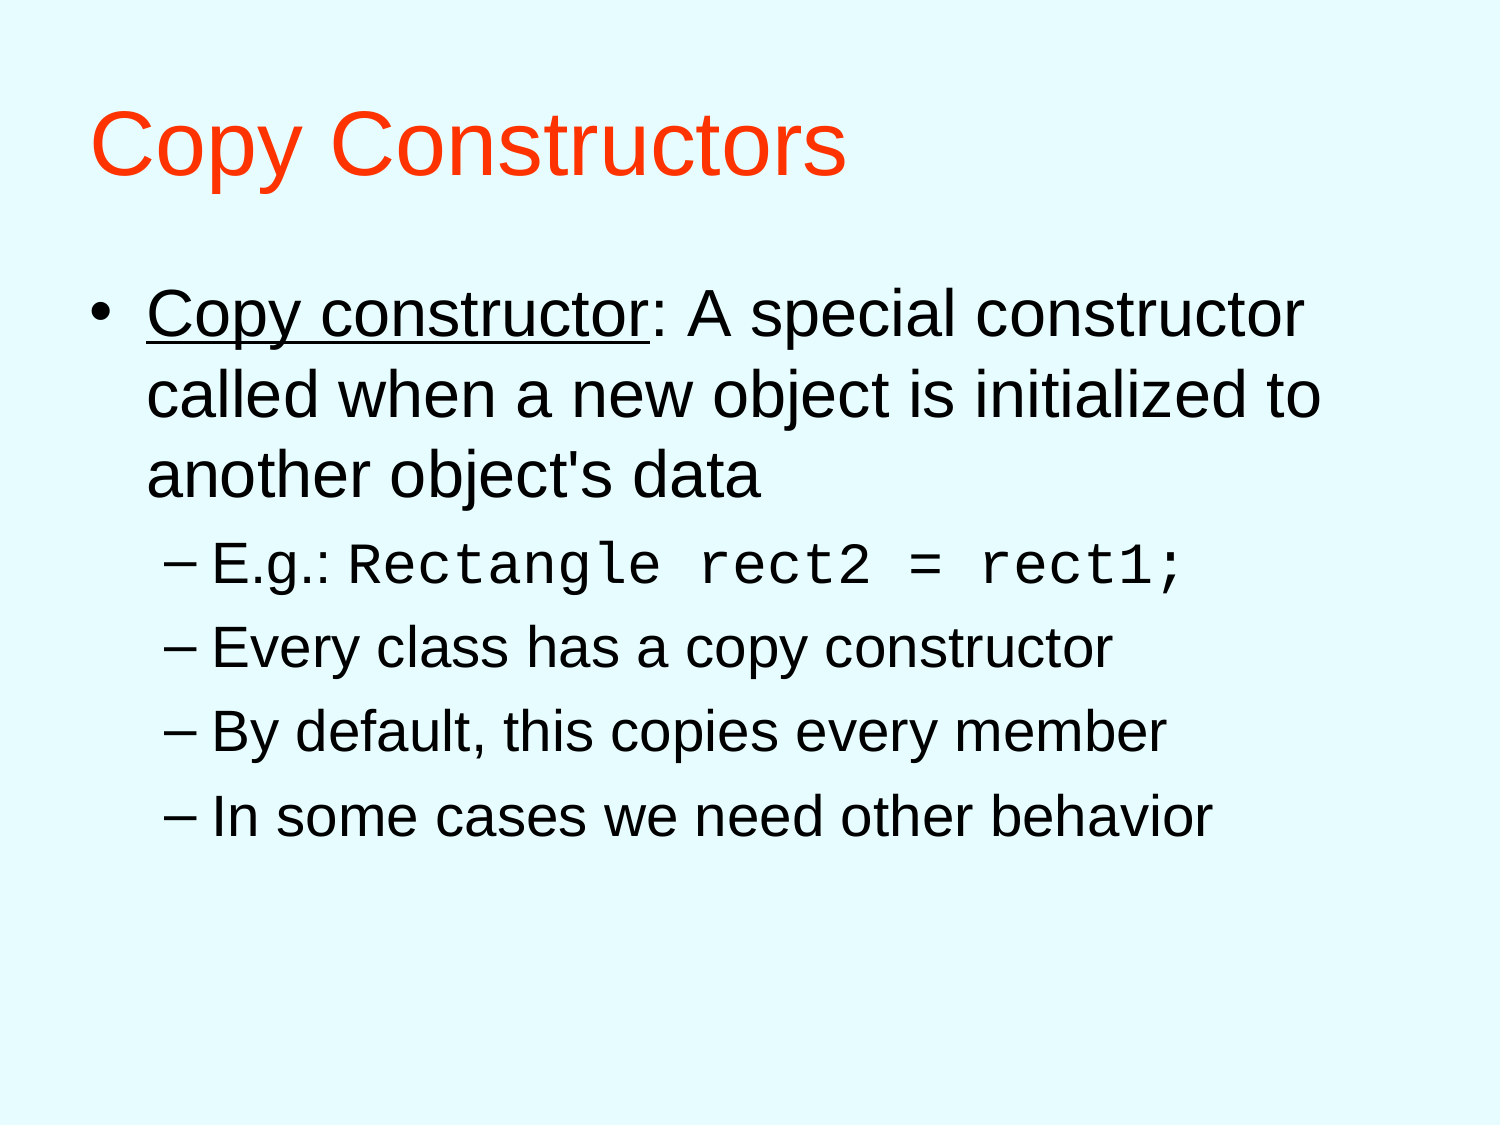

# Copy Constructors
Copy constructor: A special constructor called when a new object is initialized to another object's data
E.g.: Rectangle rect2 = rect1;
Every class has a copy constructor
By default, this copies every member
In some cases we need other behavior